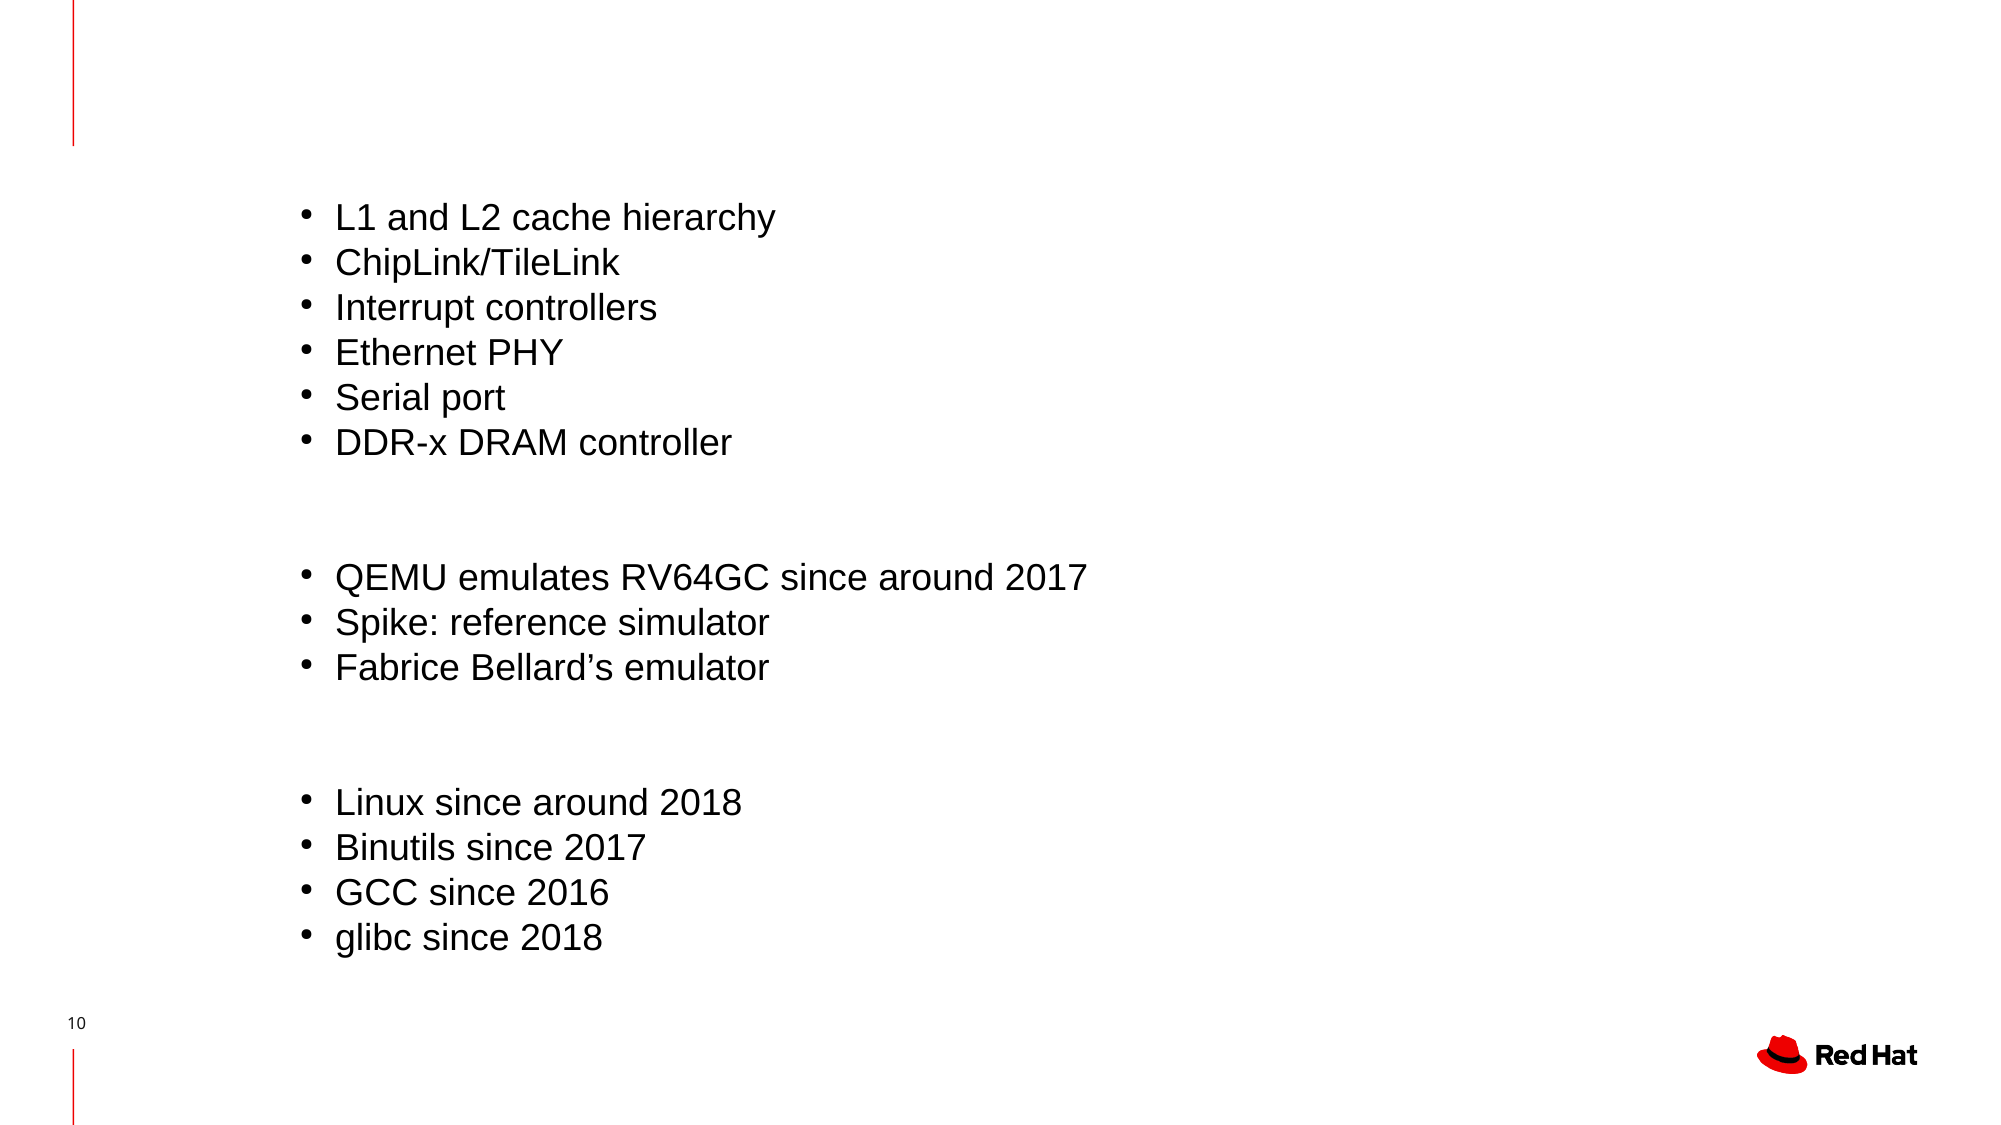

L1 and L2 cache hierarchy
ChipLink/TileLink
Interrupt controllers
Ethernet PHY
Serial port
DDR-x DRAM controller
QEMU emulates RV64GC since around 2017
Spike: reference simulator
Fabrice Bellard’s emulator
Linux since around 2018
Binutils since 2017
GCC since 2016
glibc since 2018
10